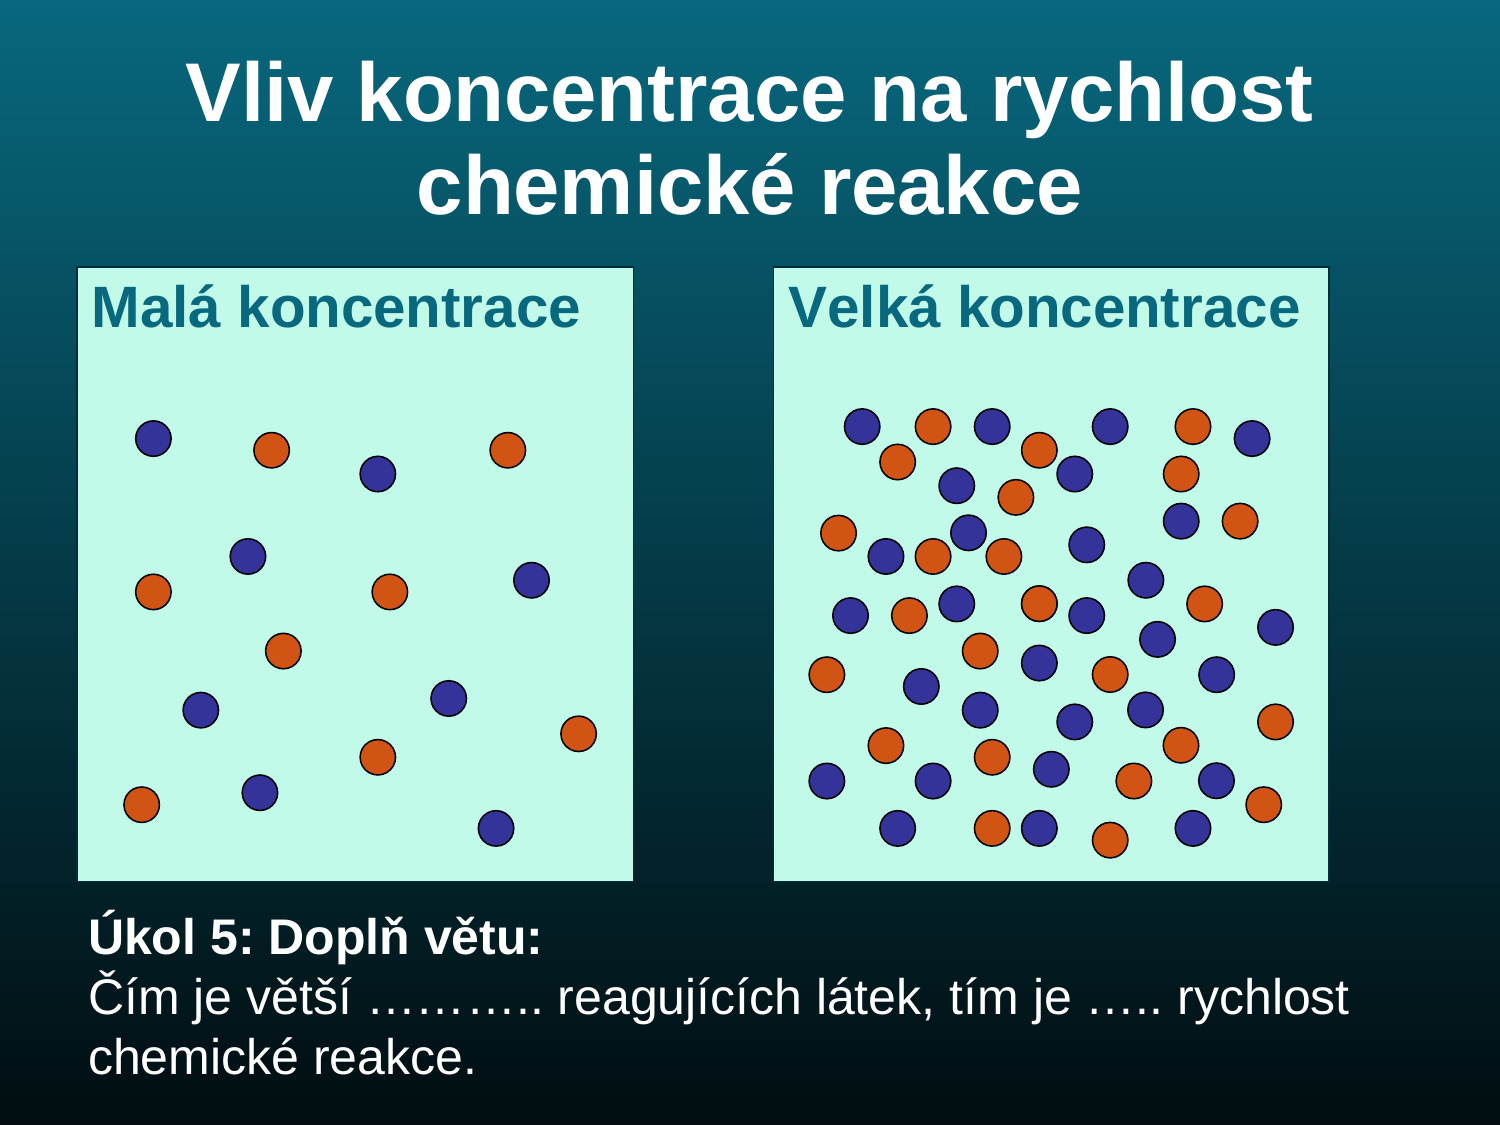

# Vliv koncentrace na rychlost chemické reakce
Malá koncentrace
Velká koncentrace
Úkol 5: Doplň větu:
Čím je větší ……….. reagujících látek, tím je ….. rychlost chemické reakce.